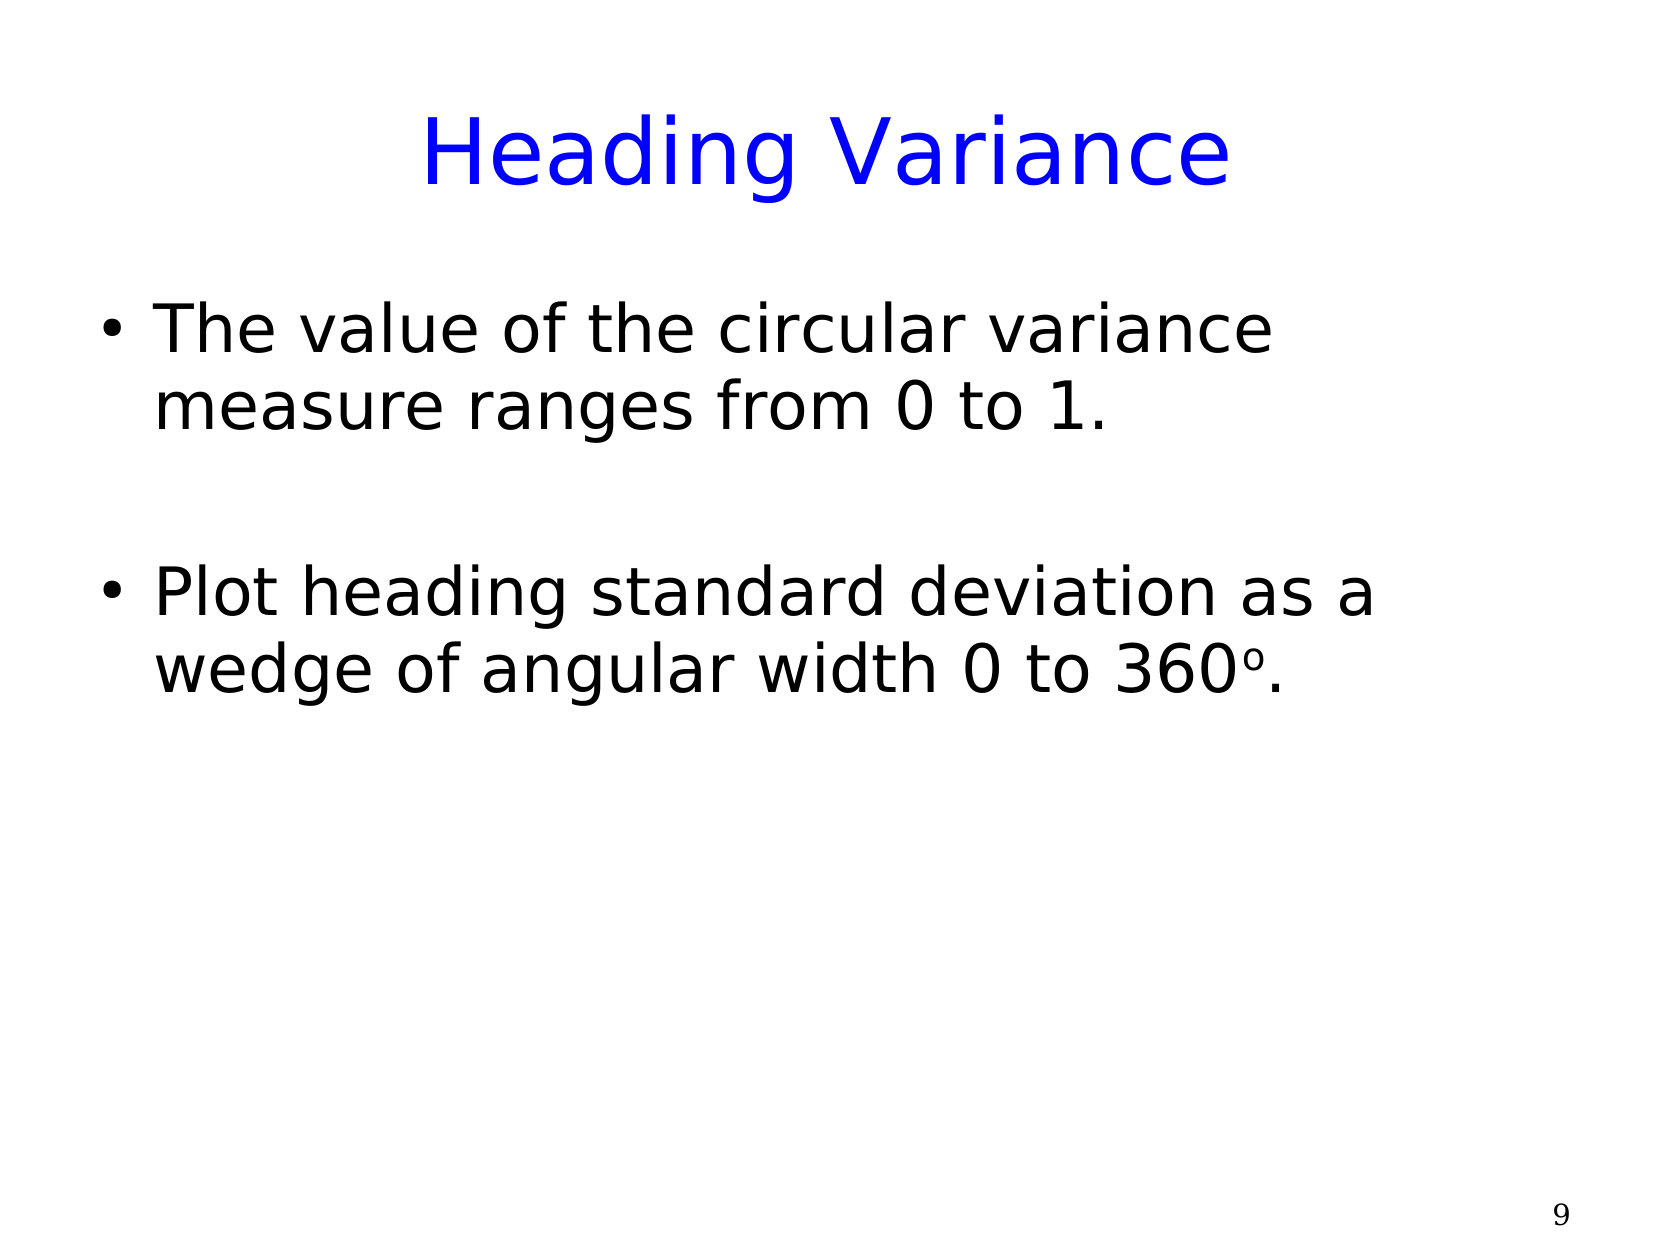

# Heading Variance
The value of the circular variance measure ranges from 0 to 1.
Plot heading standard deviation as a wedge of angular width 0 to 360o.
9